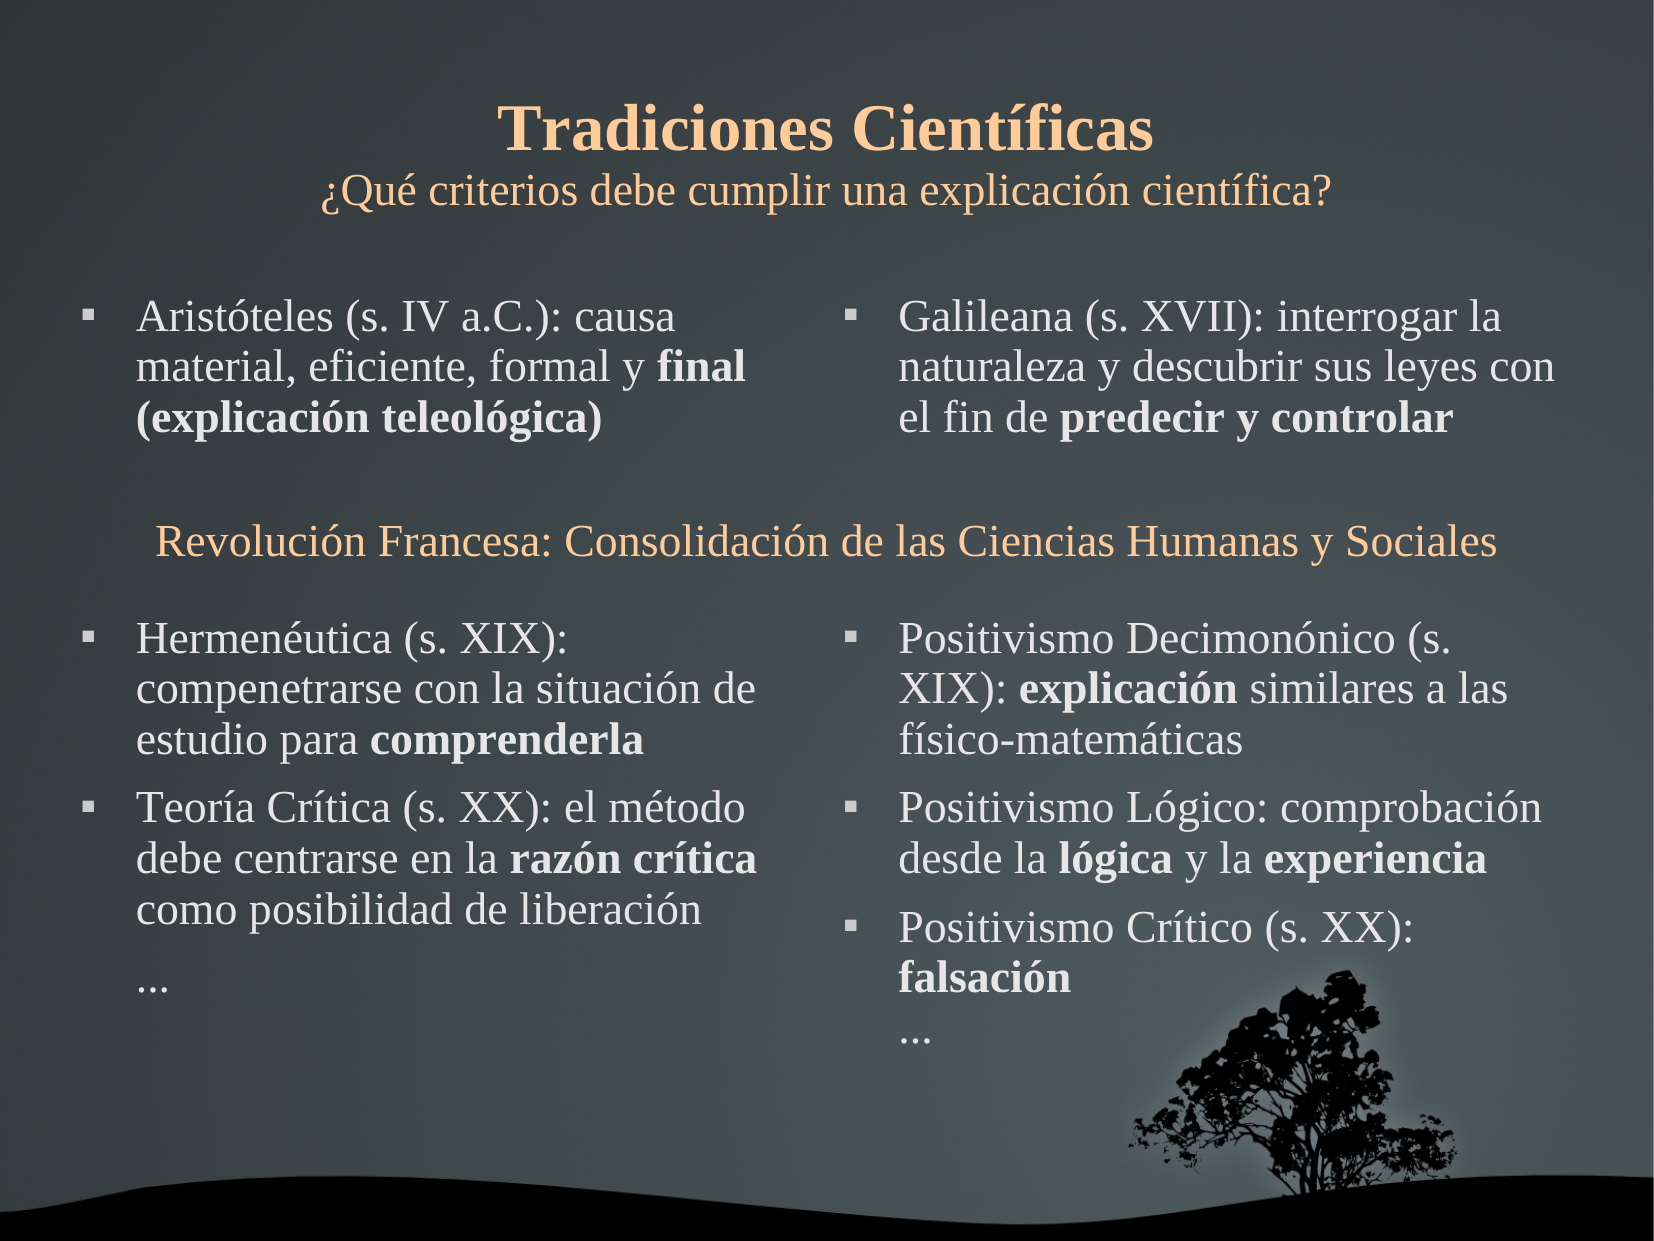

# Tradiciones Científicas ¿Qué criterios debe cumplir una explicación científica?
Aristóteles (s. IV a.C.): causa material, eficiente, formal y final (explicación teleológica)
Hermenéutica (s. XIX): compenetrarse con la situación de estudio para comprenderla
Teoría Crítica (s. XX): el método debe centrarse en la razón crítica como posibilidad de liberación
...
Galileana (s. XVII): interrogar la naturaleza y descubrir sus leyes con el fin de predecir y controlar
Positivismo Decimonónico (s. XIX): explicación similares a las físico-matemáticas
Positivismo Lógico: comprobación desde la lógica y la experiencia
Positivismo Crítico (s. XX): falsación
...
Revolución Francesa: Consolidación de las Ciencias Humanas y Sociales